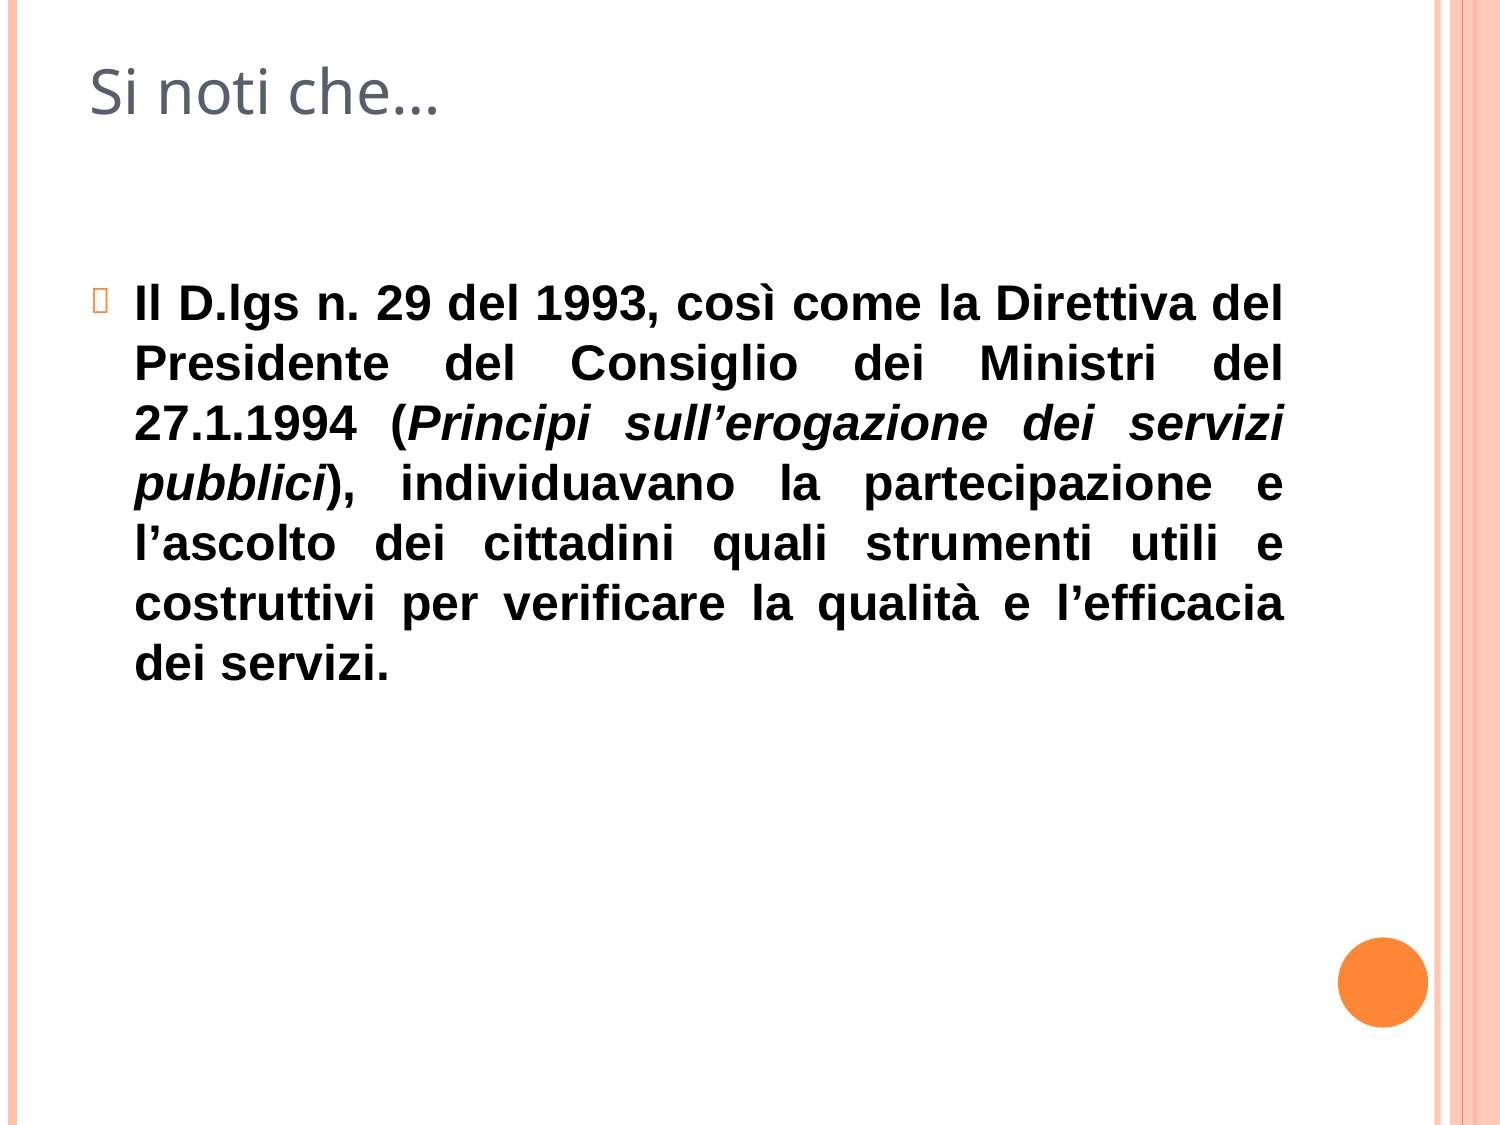

# Si noti che…
Il D.lgs n. 29 del 1993, così come la Direttiva del Presidente del Consiglio dei Ministri del 27.1.1994 (Principi sull’erogazione dei servizi pubblici), individuavano la partecipazione e l’ascolto dei cittadini quali strumenti utili e costruttivi per verificare la qualità e l’efficacia dei servizi.